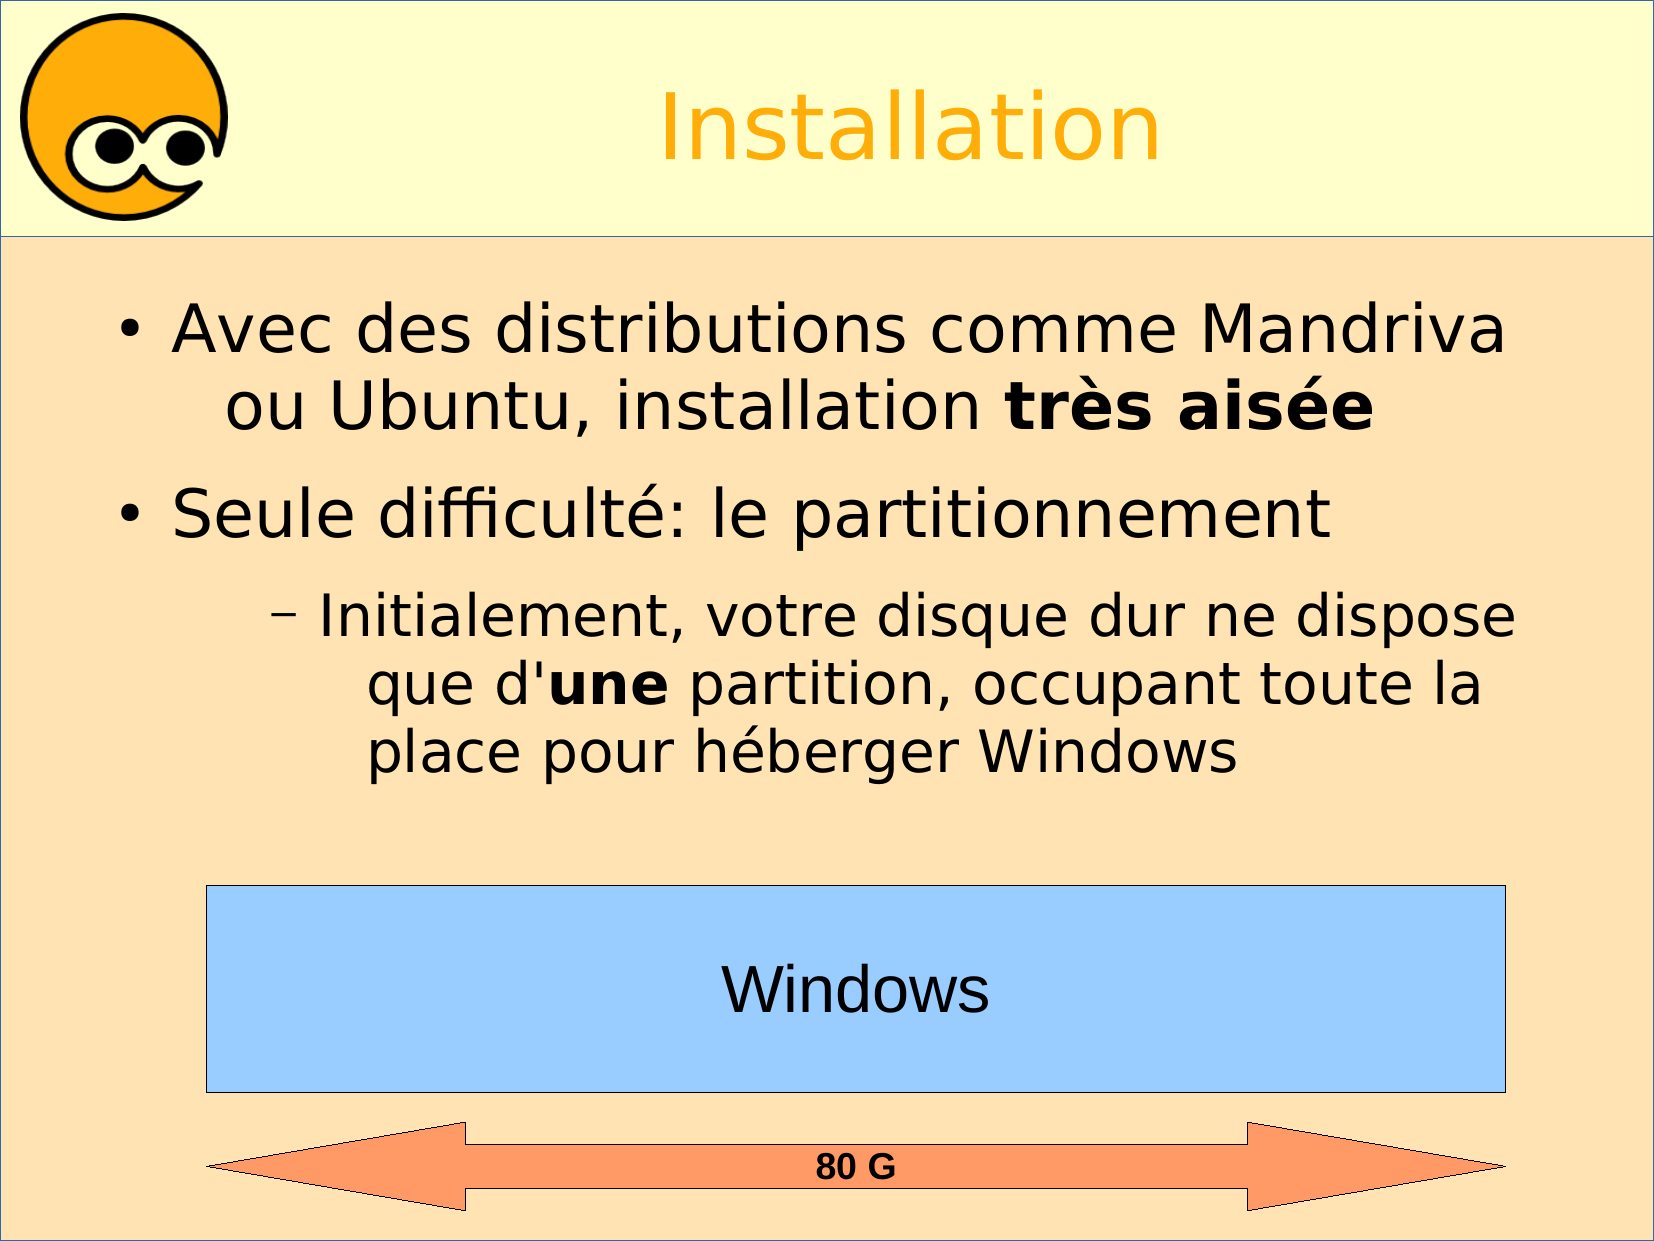

# Installation
Avec des distributions comme Mandriva ou Ubuntu, installation très aisée
Seule difficulté: le partitionnement
Initialement, votre disque dur ne dispose que d'une partition, occupant toute la place pour héberger Windows
Windows
80 G